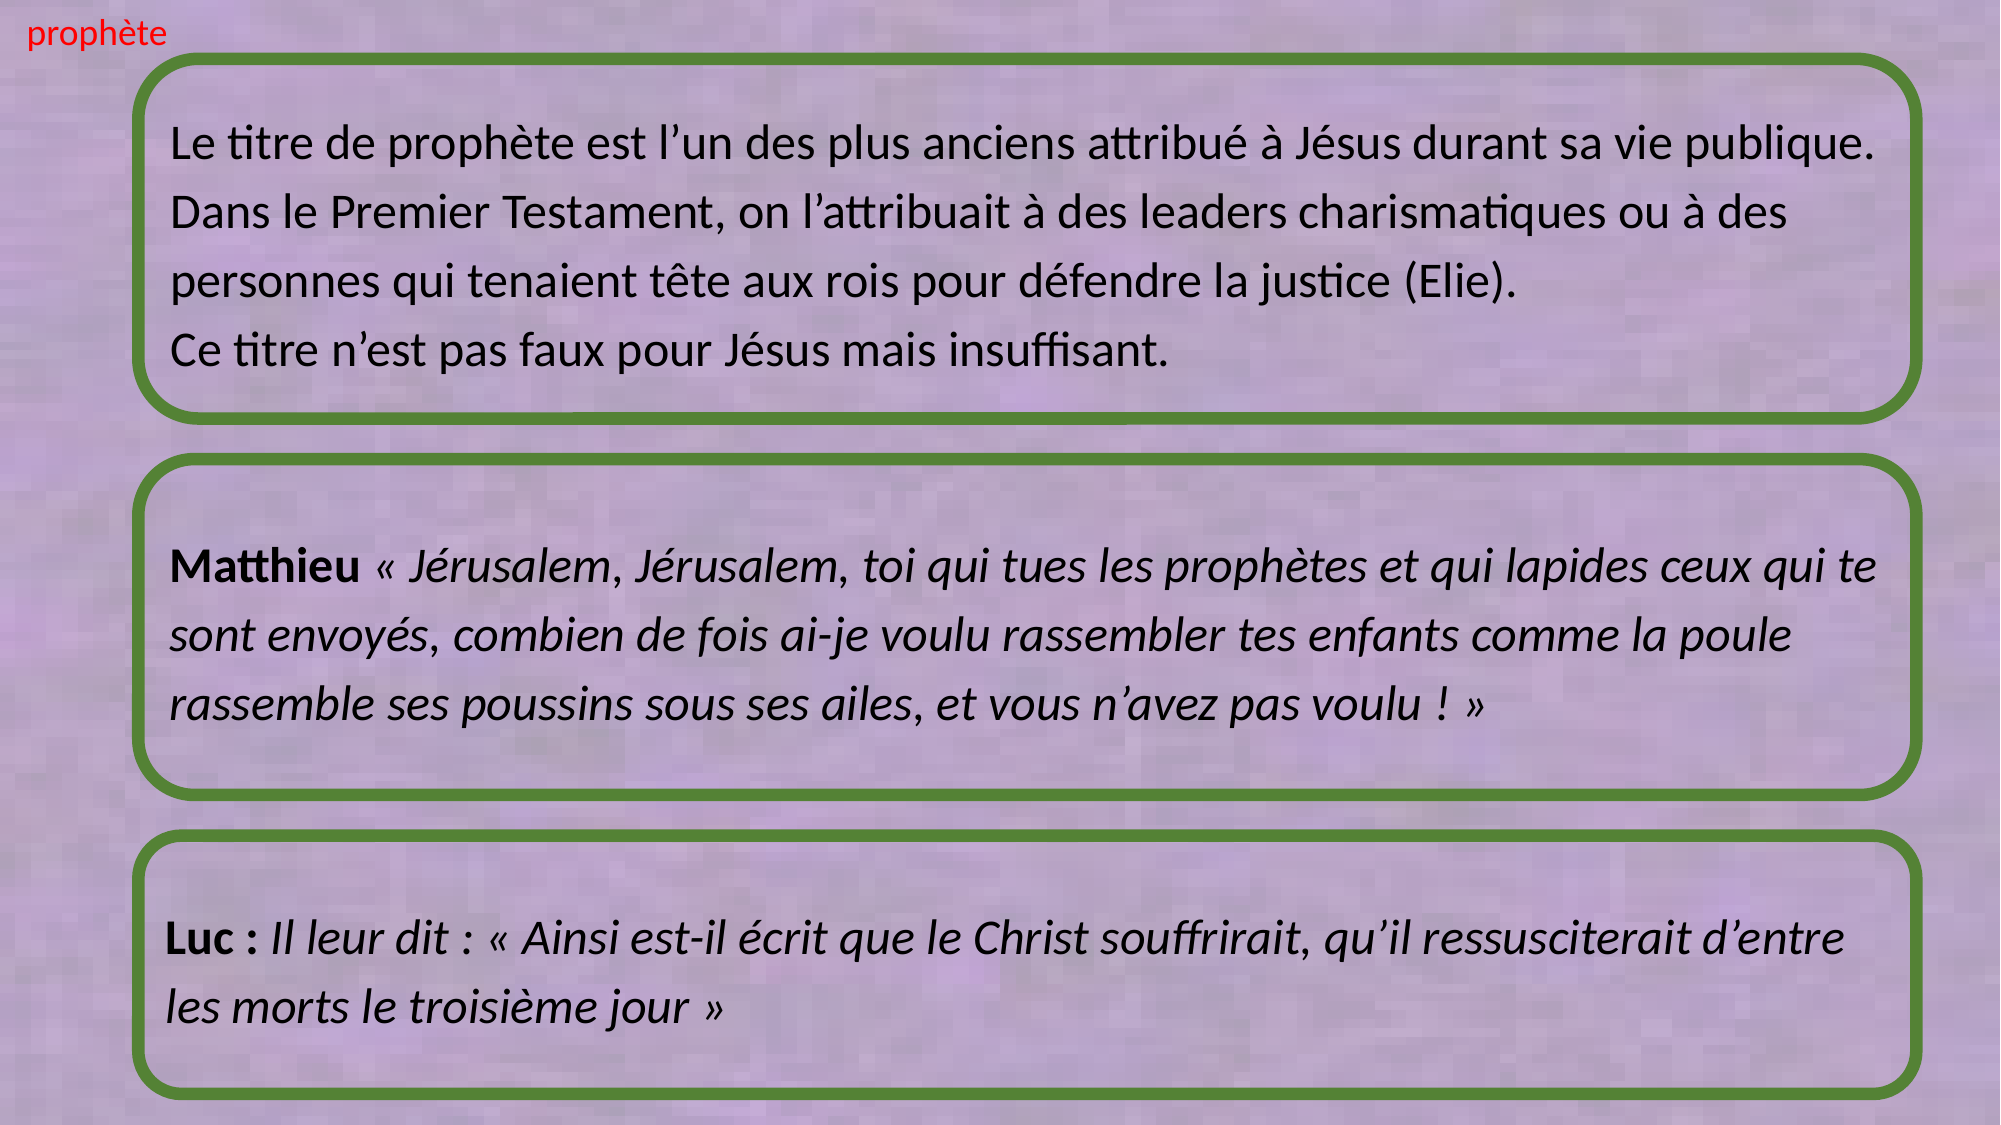

prophète
Le titre de prophète est l’un des plus anciens attribué à Jésus durant sa vie publique. Dans le Premier Testament, on l’attribuait à des leaders charismatiques ou à des personnes qui tenaient tête aux rois pour défendre la justice (Elie).
Ce titre n’est pas faux pour Jésus mais insuffisant.
Matthieu « Jérusalem, Jérusalem, toi qui tues les prophètes et qui lapides ceux qui te sont envoyés, combien de fois ai-je voulu rassembler tes enfants comme la poule rassemble ses poussins sous ses ailes, et vous n’avez pas voulu ! »
Luc : Il leur dit : « Ainsi est-il écrit que le Christ souffrirait, qu’il ressusciterait d’entre les morts le troisième jour »